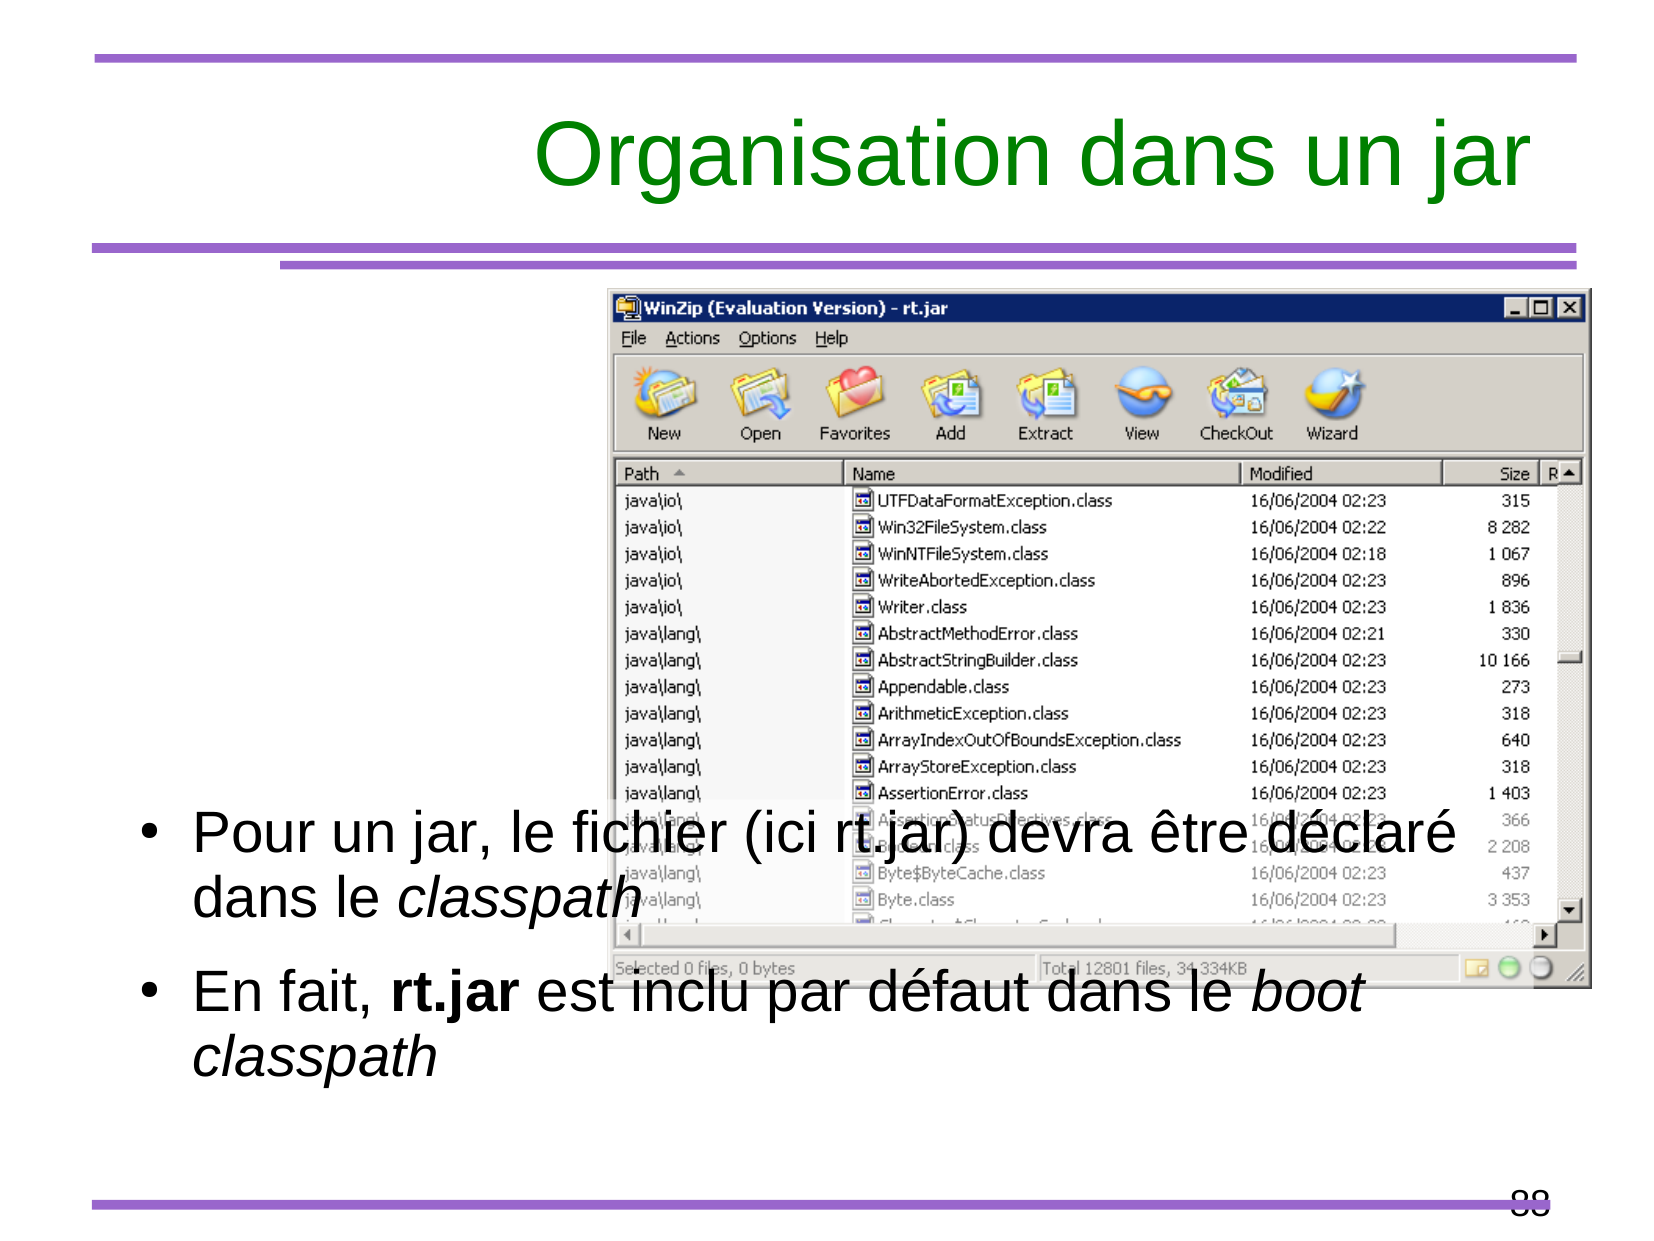

# Organisation dans un jar
Pour un jar, le fichier (ici rt.jar) devra être déclaré dans le classpath
En fait, rt.jar est inclu par défaut dans le boot classpath